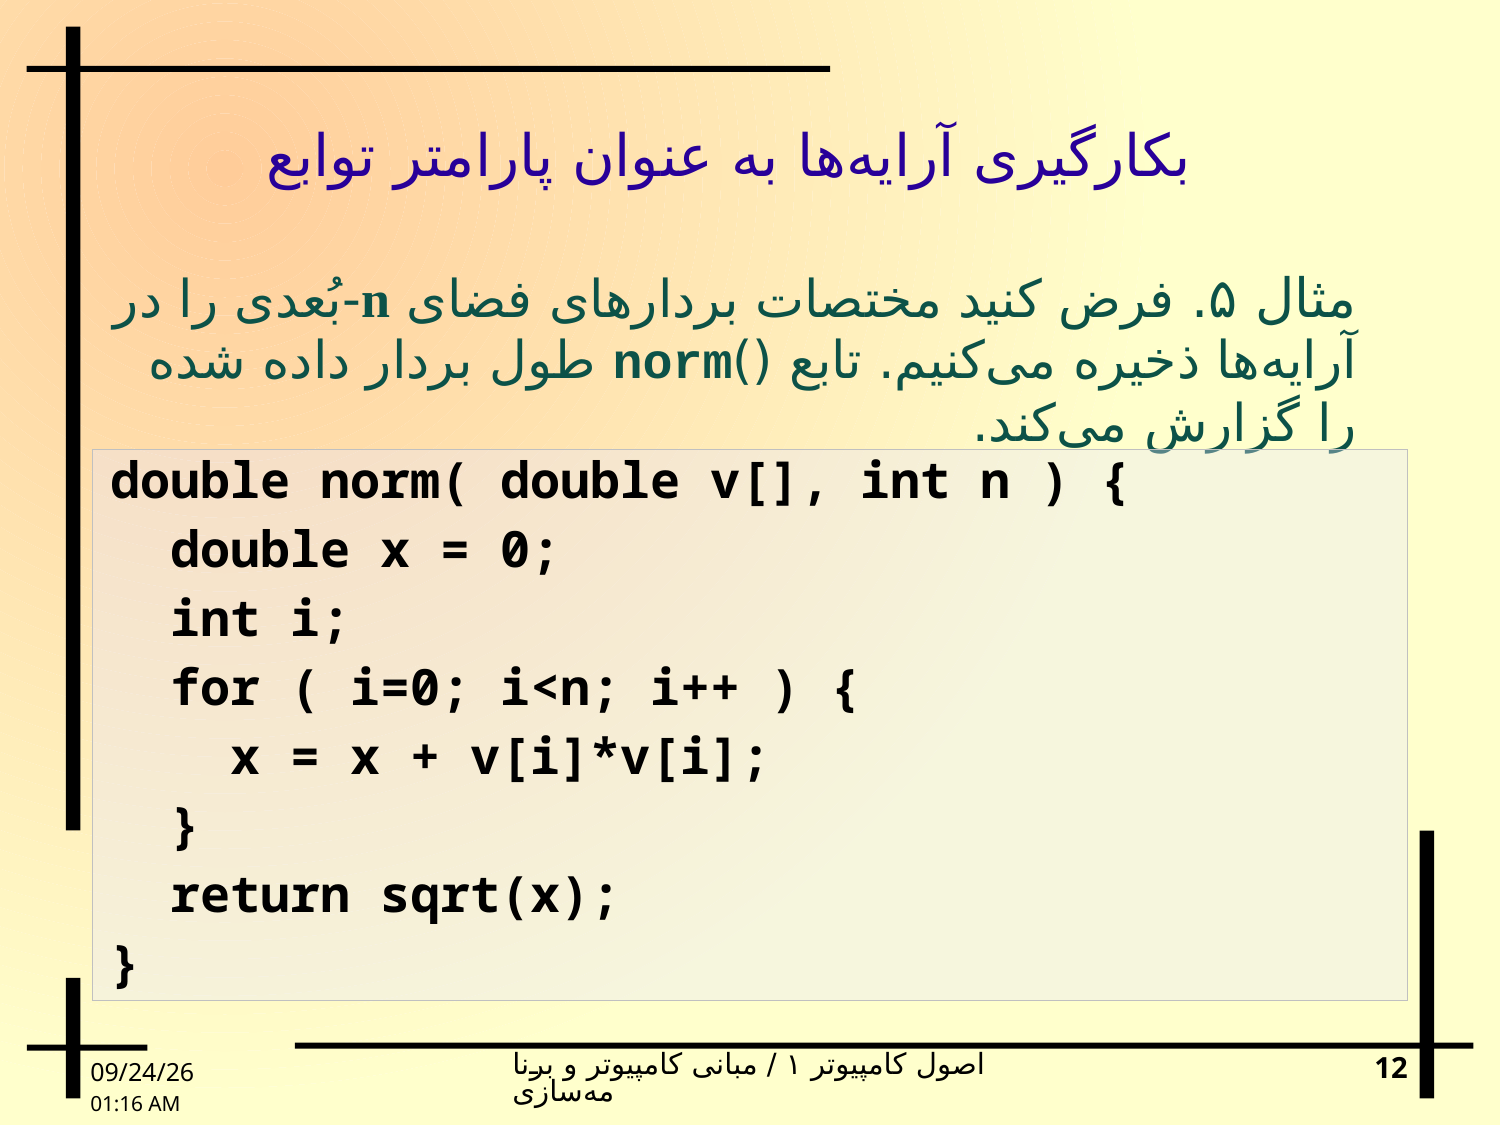

# بکارگیری آرایه‌ها به عنوان پارامتر توابع
مثال ۵. فرض کنید مختصات بردارهای فضای n-بُعدی را در آرایه‌ها ذخیره می‌کنیم. تابع ()norm طول بردار داده شده را گزارش می‌کند.
double norm( double v[], int n ) {
 double x = 0;
 int i;
 for ( i=0; i<n; i++ ) {
 x = x + v[i]*v[i];
 }
 return sqrt(x);
}
اصول کامپیوتر ۱ / مبانی کامپیوتر و برنامه‌سازی
12